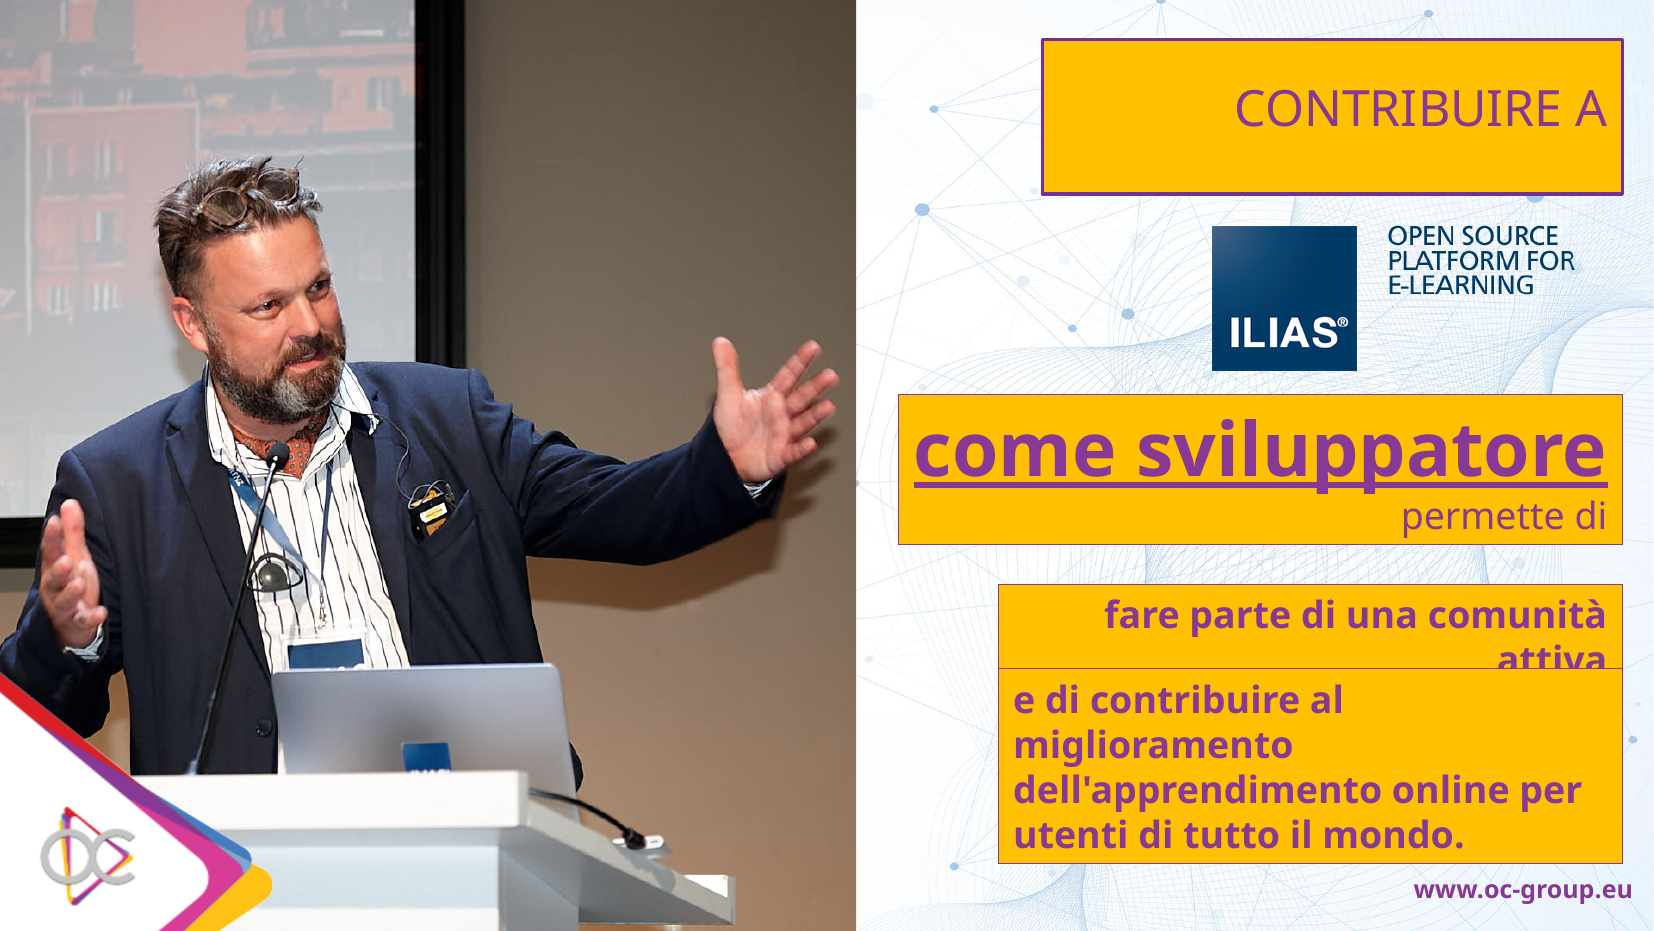

CONTRIBUIRE A
come sviluppatore
permette di
fare parte di una comunità attiva
e di contribuire al miglioramento dell'apprendimento online per utenti di tutto il mondo.
www.oc-group.eu